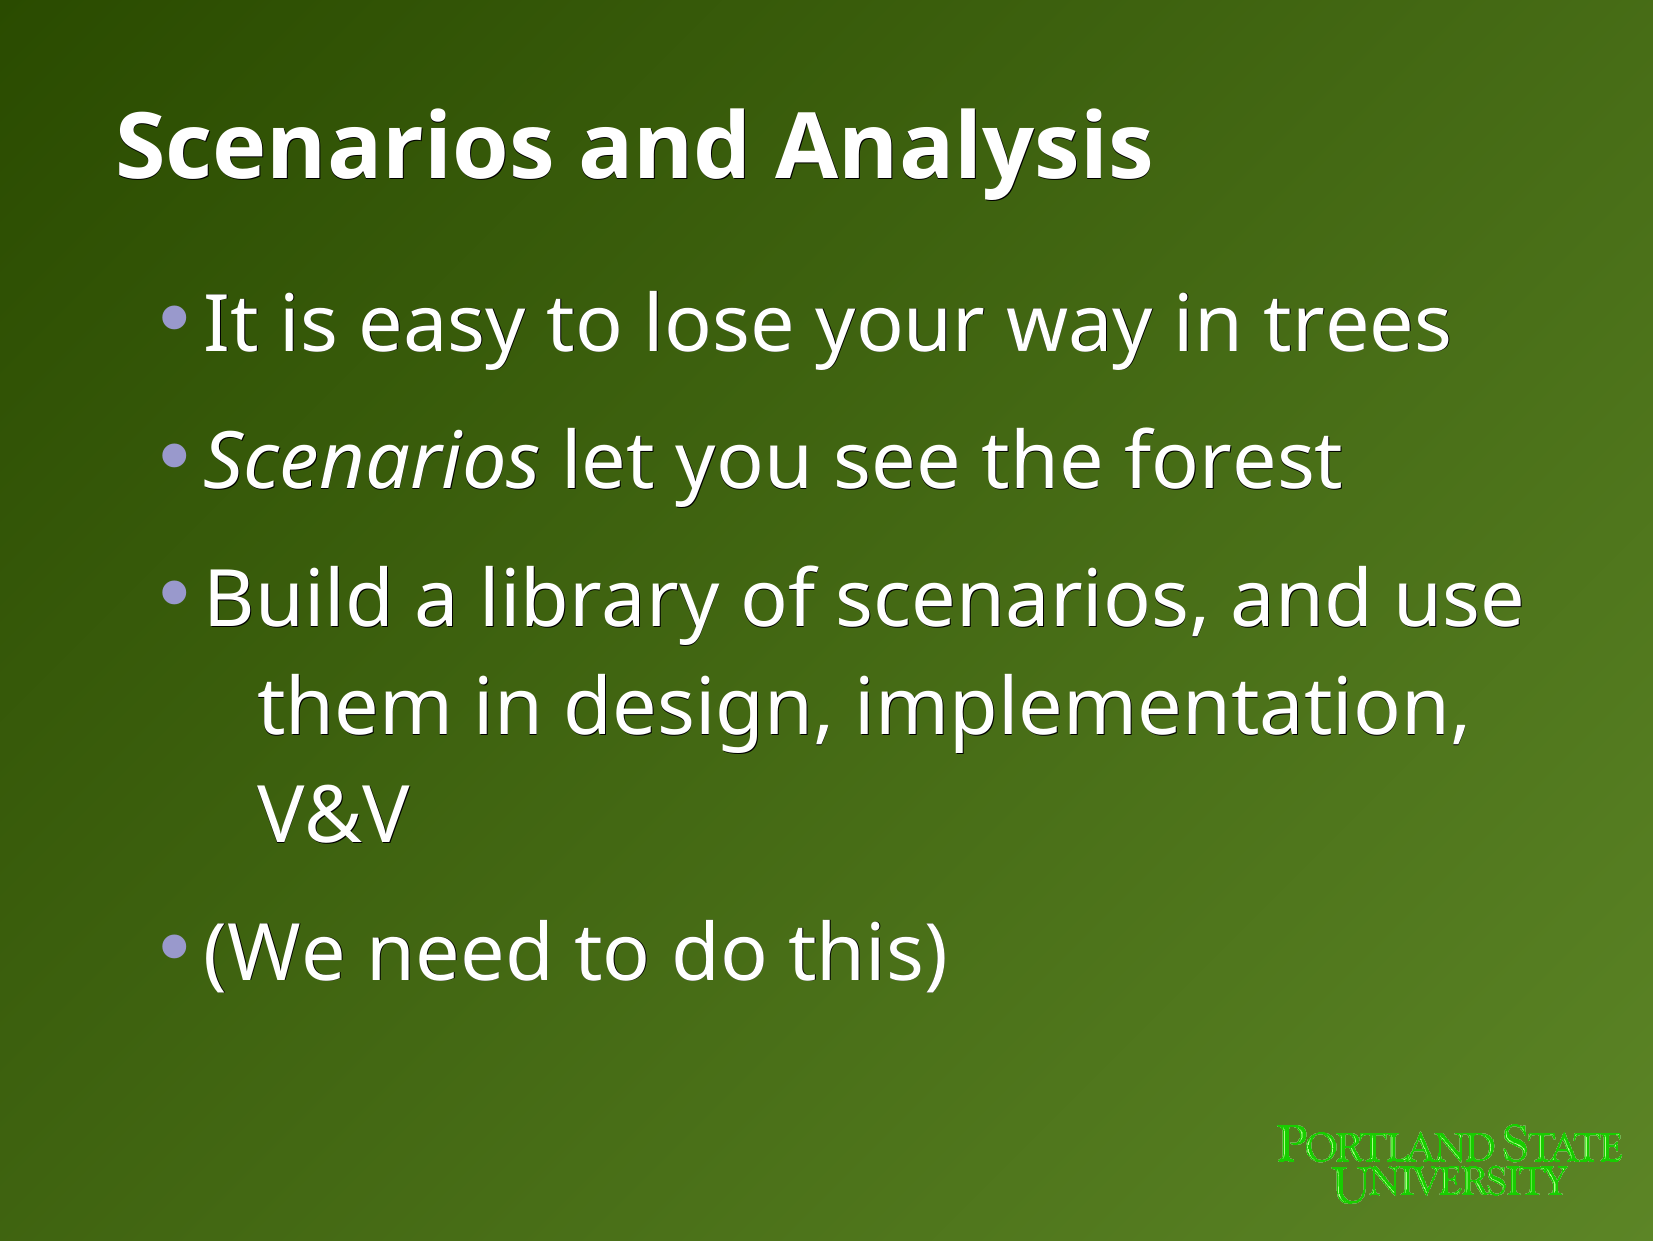

# Scenarios and Analysis
It is easy to lose your way in trees
Scenarios let you see the forest
Build a library of scenarios, and use them in design, implementation, V&V
(We need to do this)